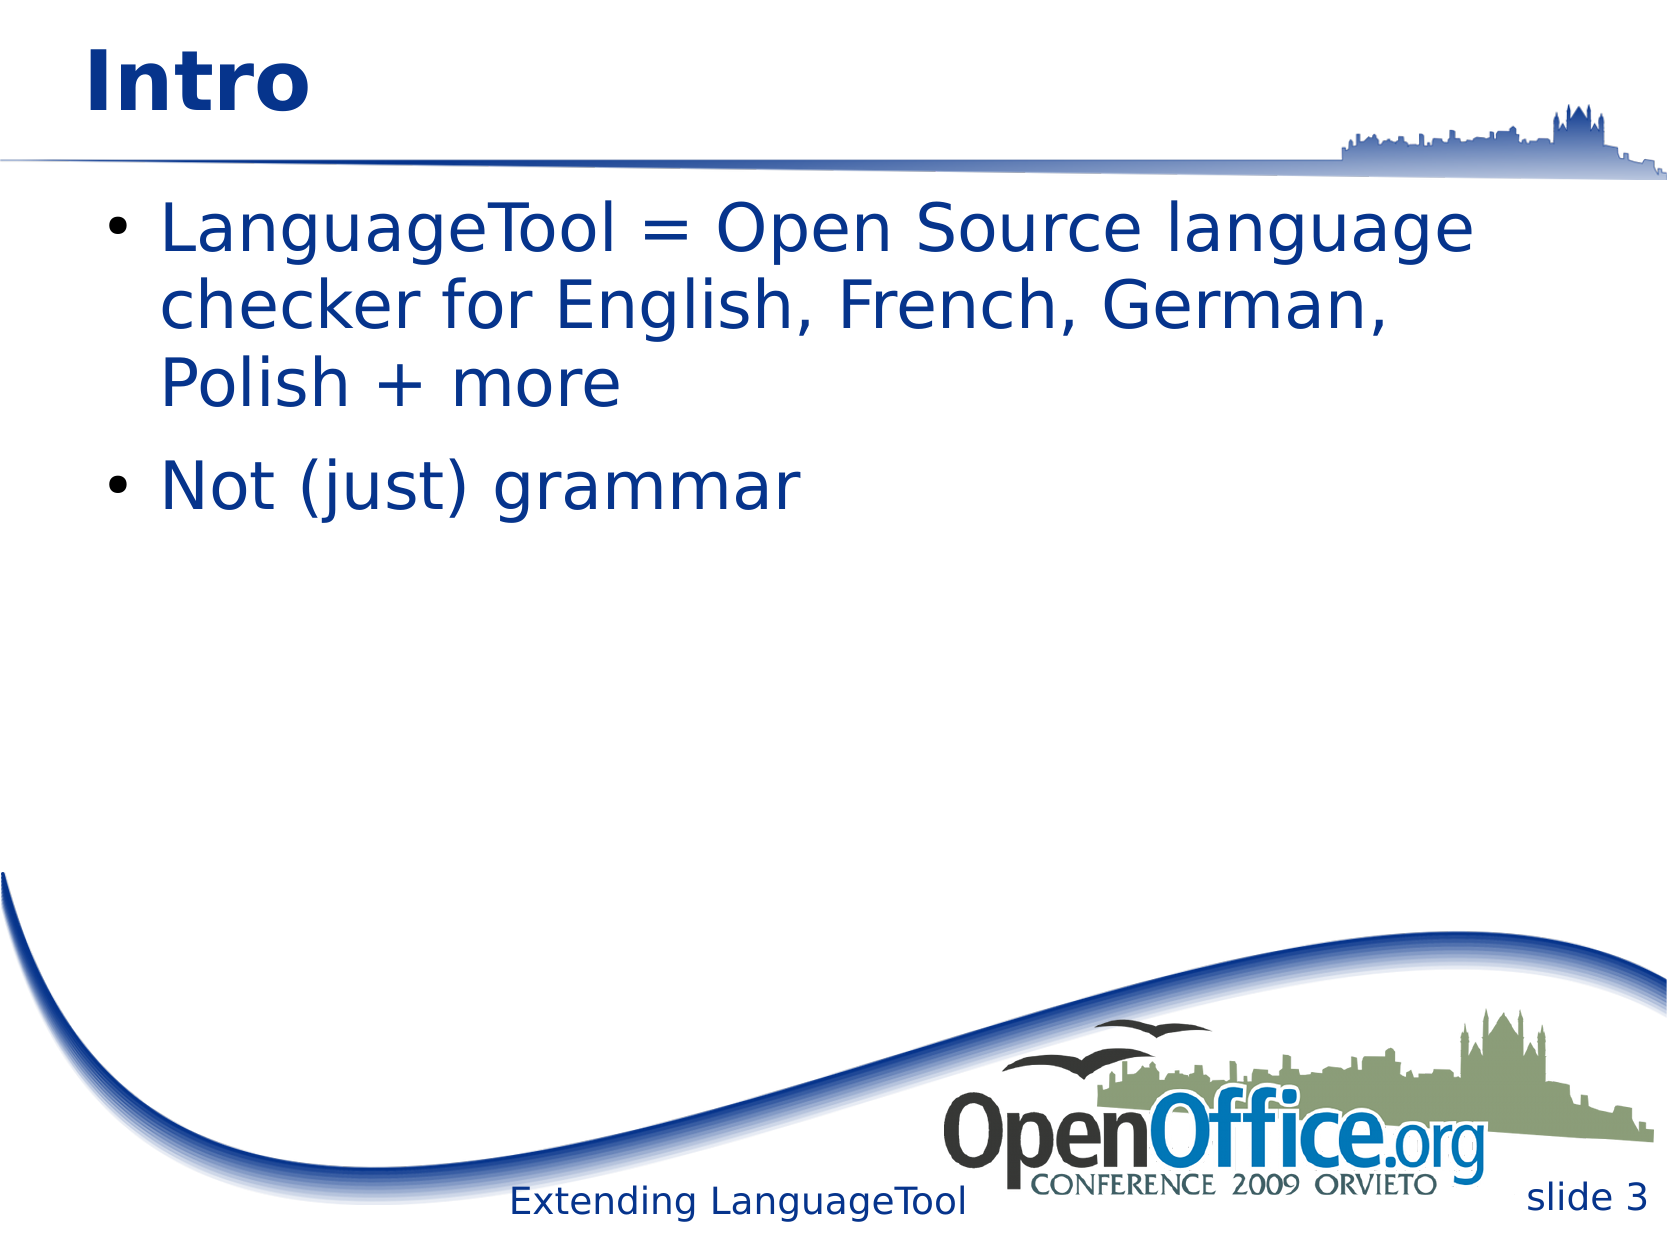

# Intro
LanguageTool = Open Source language checker for English, French, German, Polish + more
Not (just) grammar
3
[add your title under View - Footer]